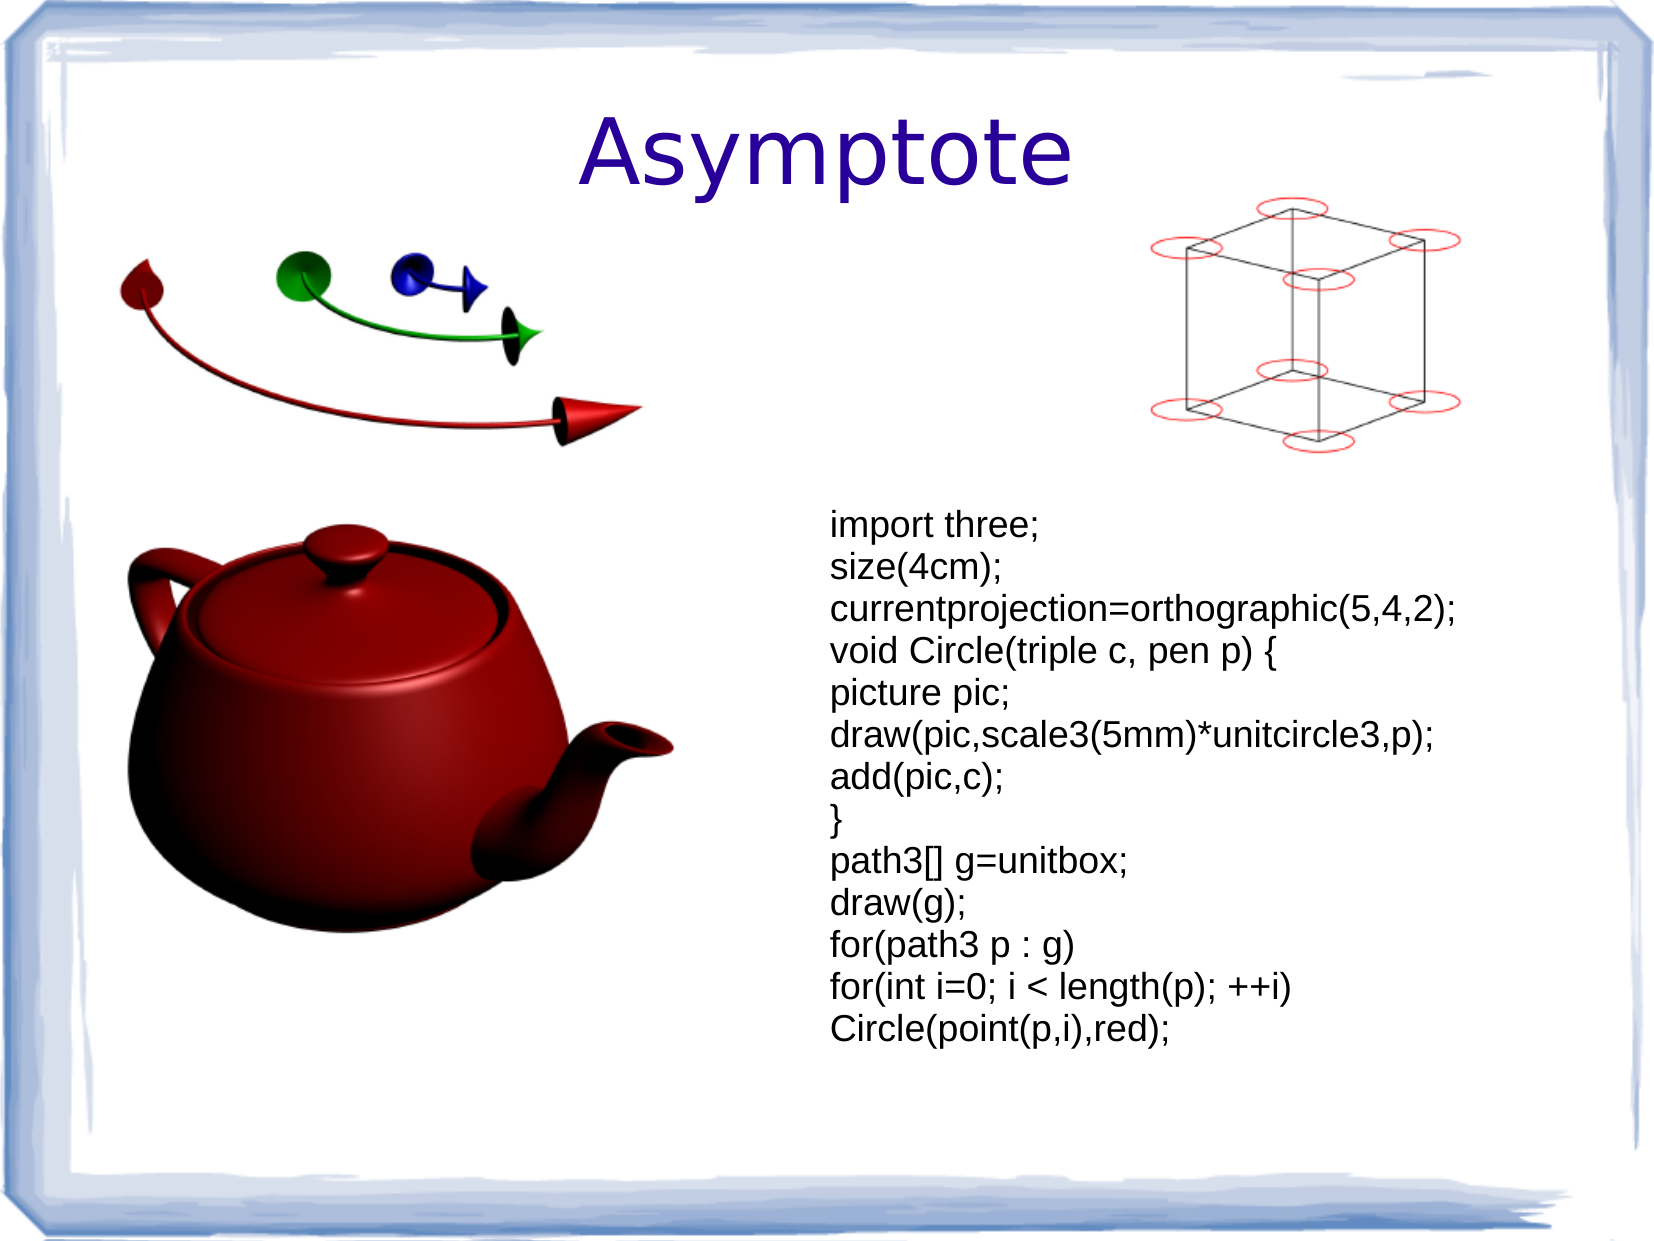

# Asymptote
import three;
size(4cm);
currentprojection=orthographic(5,4,2);
void Circle(triple c, pen p) {
picture pic;
draw(pic,scale3(5mm)*unitcircle3,p);
add(pic,c);
}
path3[] g=unitbox;
draw(g);
for(path3 p : g)
for(int i=0; i < length(p); ++i)
Circle(point(p,i),red);